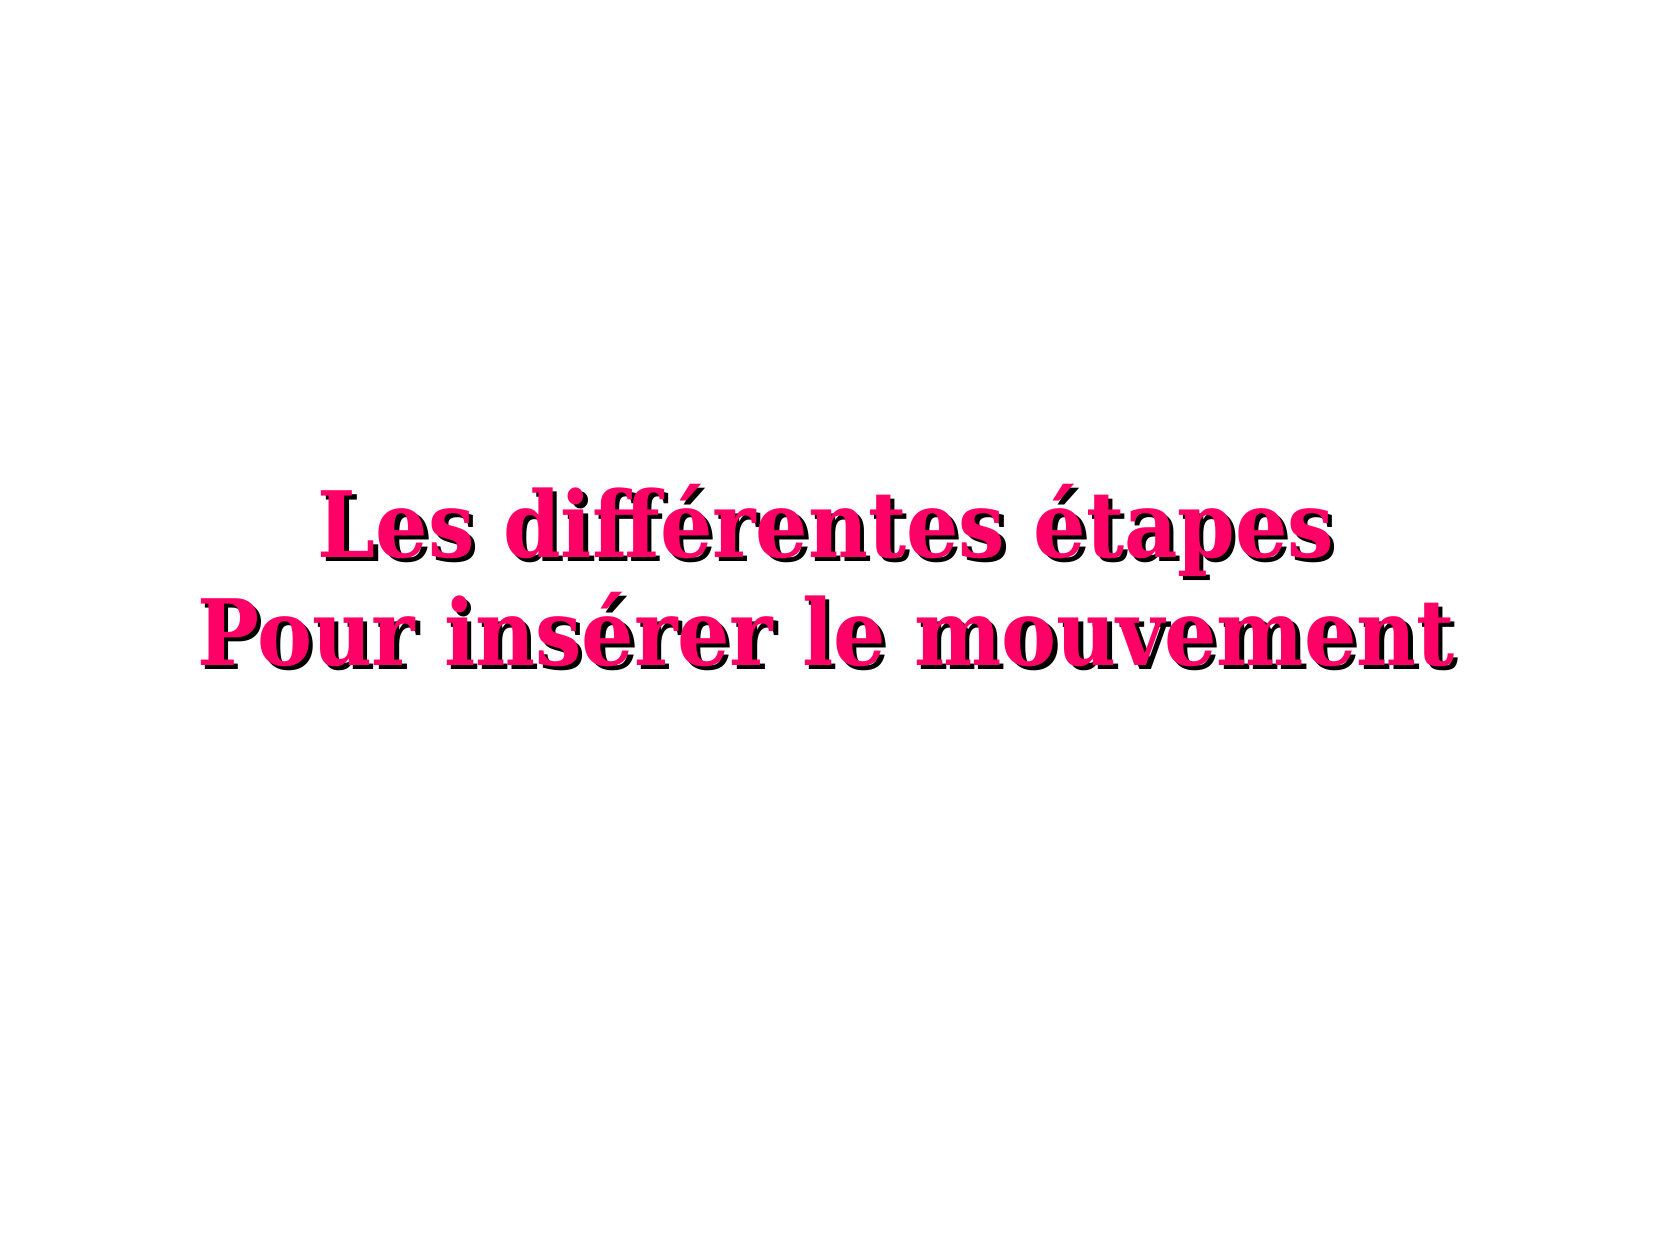

# Les différentes étapes
Pour insérer le mouvement